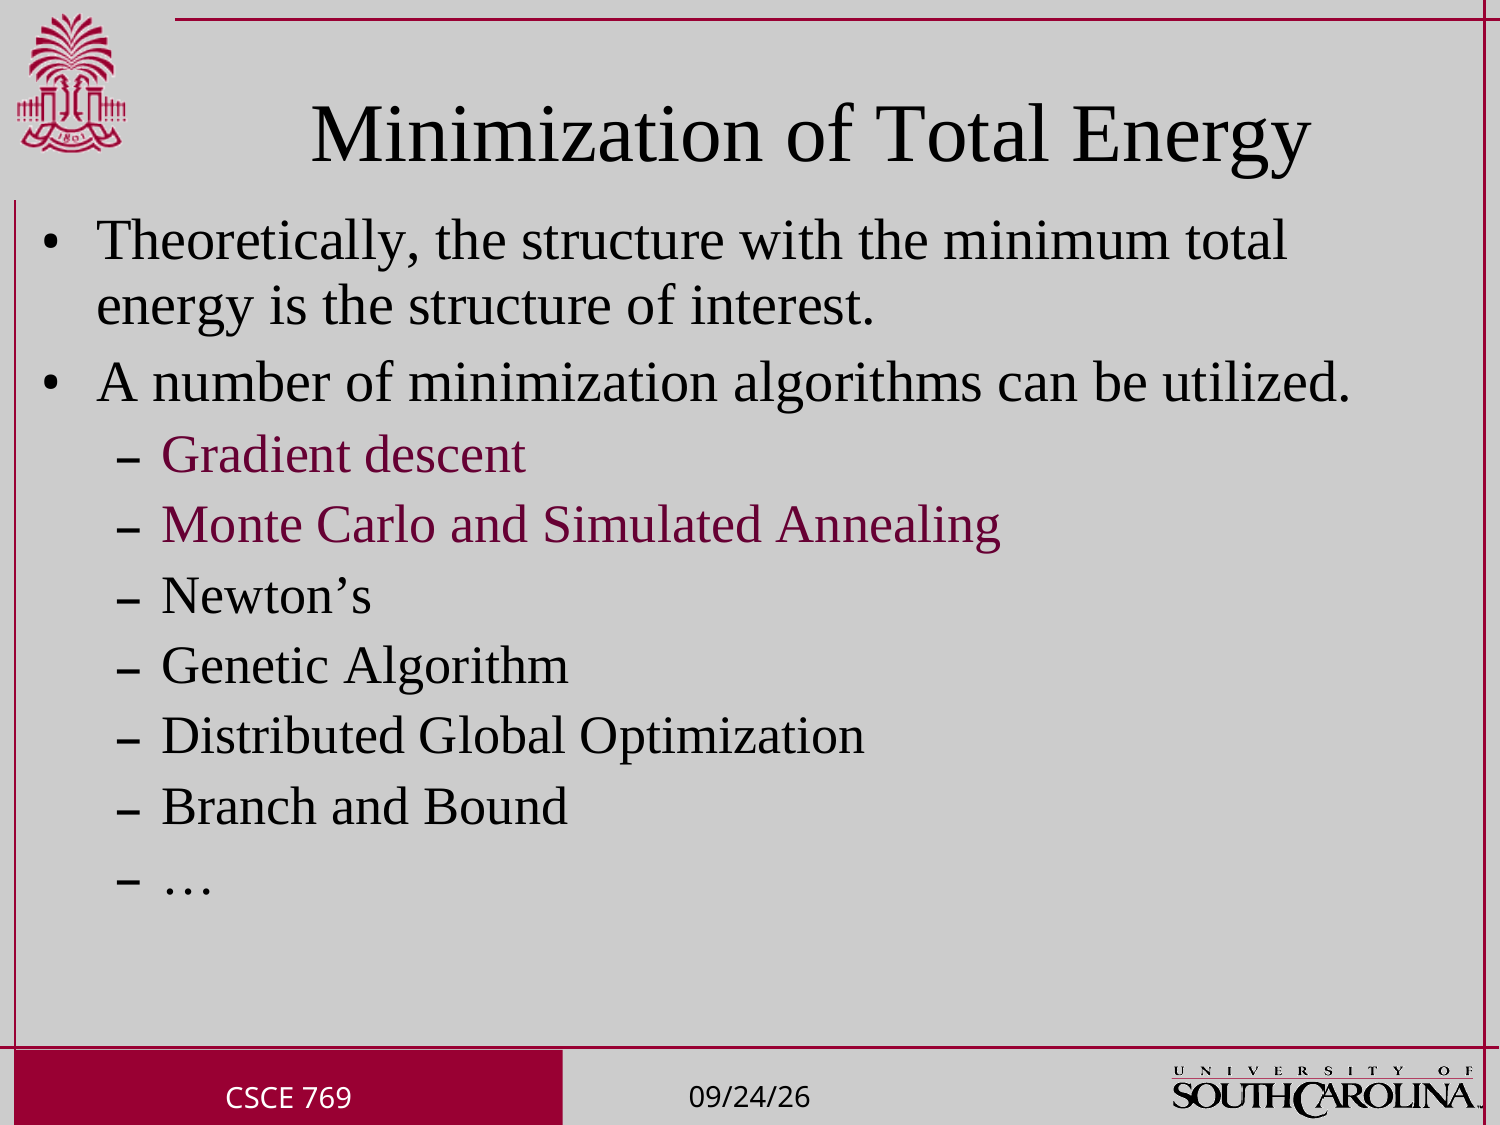

# Minimization of Total Energy
Theoretically, the structure with the minimum total energy is the structure of interest.
A number of minimization algorithms can be utilized.
Gradient descent
Monte Carlo and Simulated Annealing
Newton’s
Genetic Algorithm
Distributed Global Optimization
Branch and Bound
…